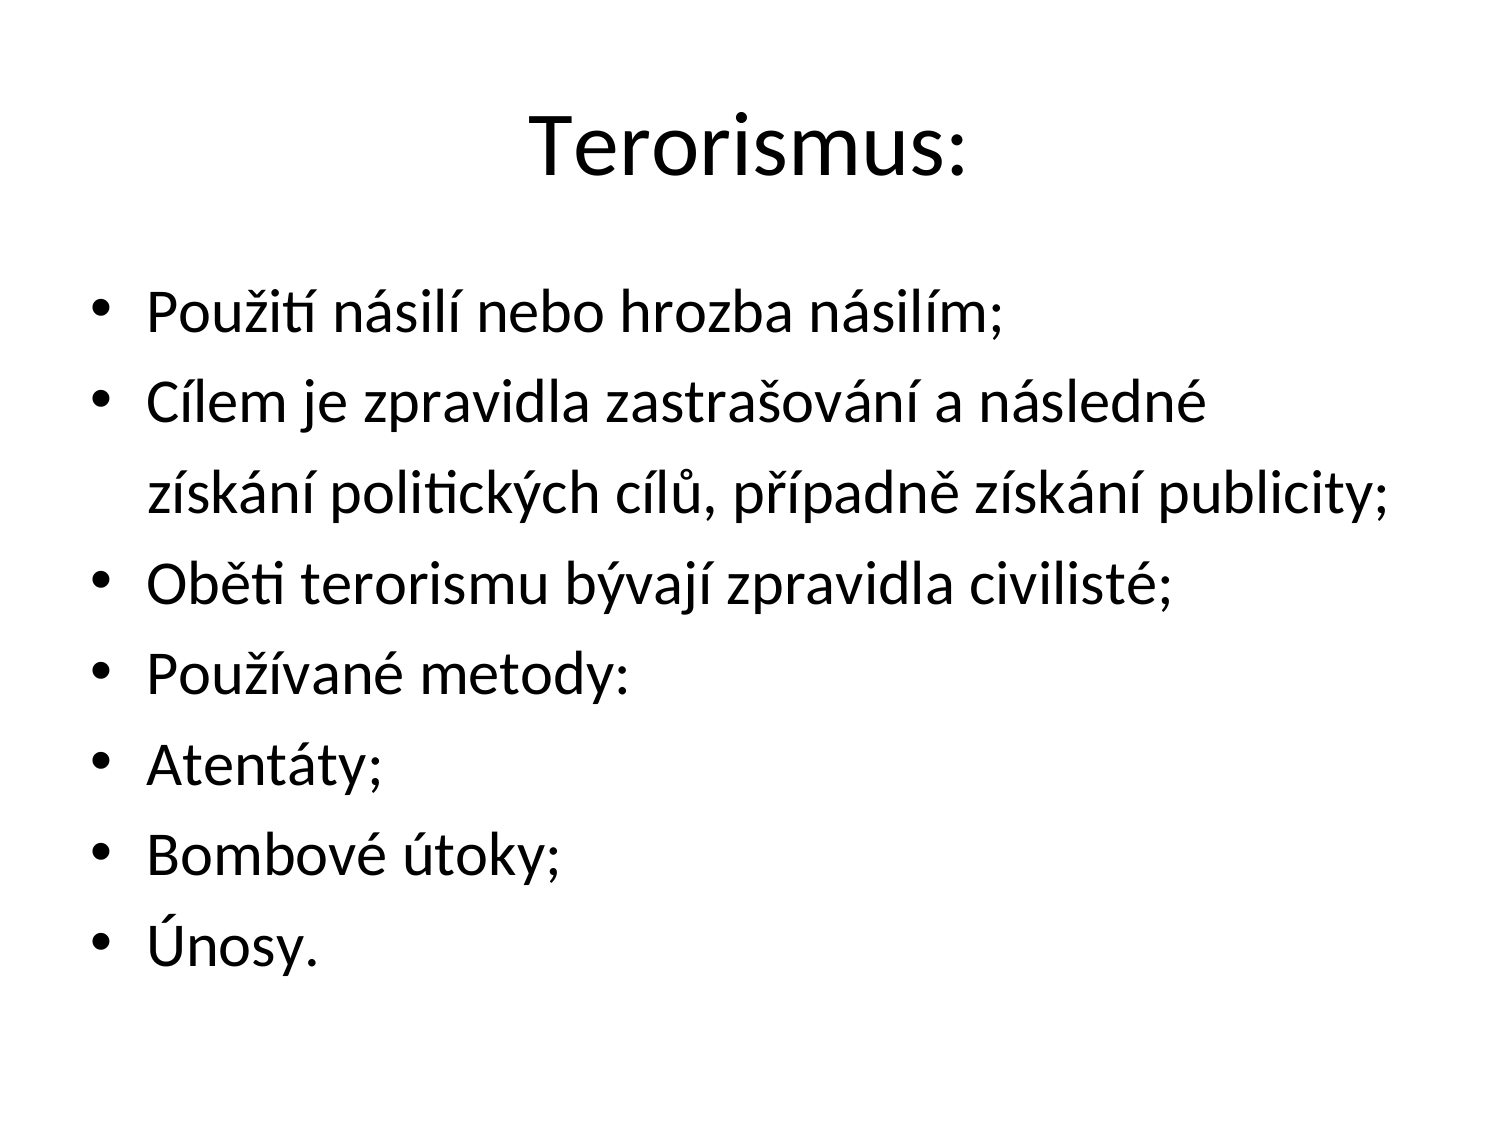

# Terorismus:
Použití násilí nebo hrozba násilím;
Cílem je zpravidla zastrašování a následné
 získání politických cílů, případně získání publicity;
Oběti terorismu bývají zpravidla civilisté;
Používané metody:
Atentáty;
Bombové útoky;
Únosy.